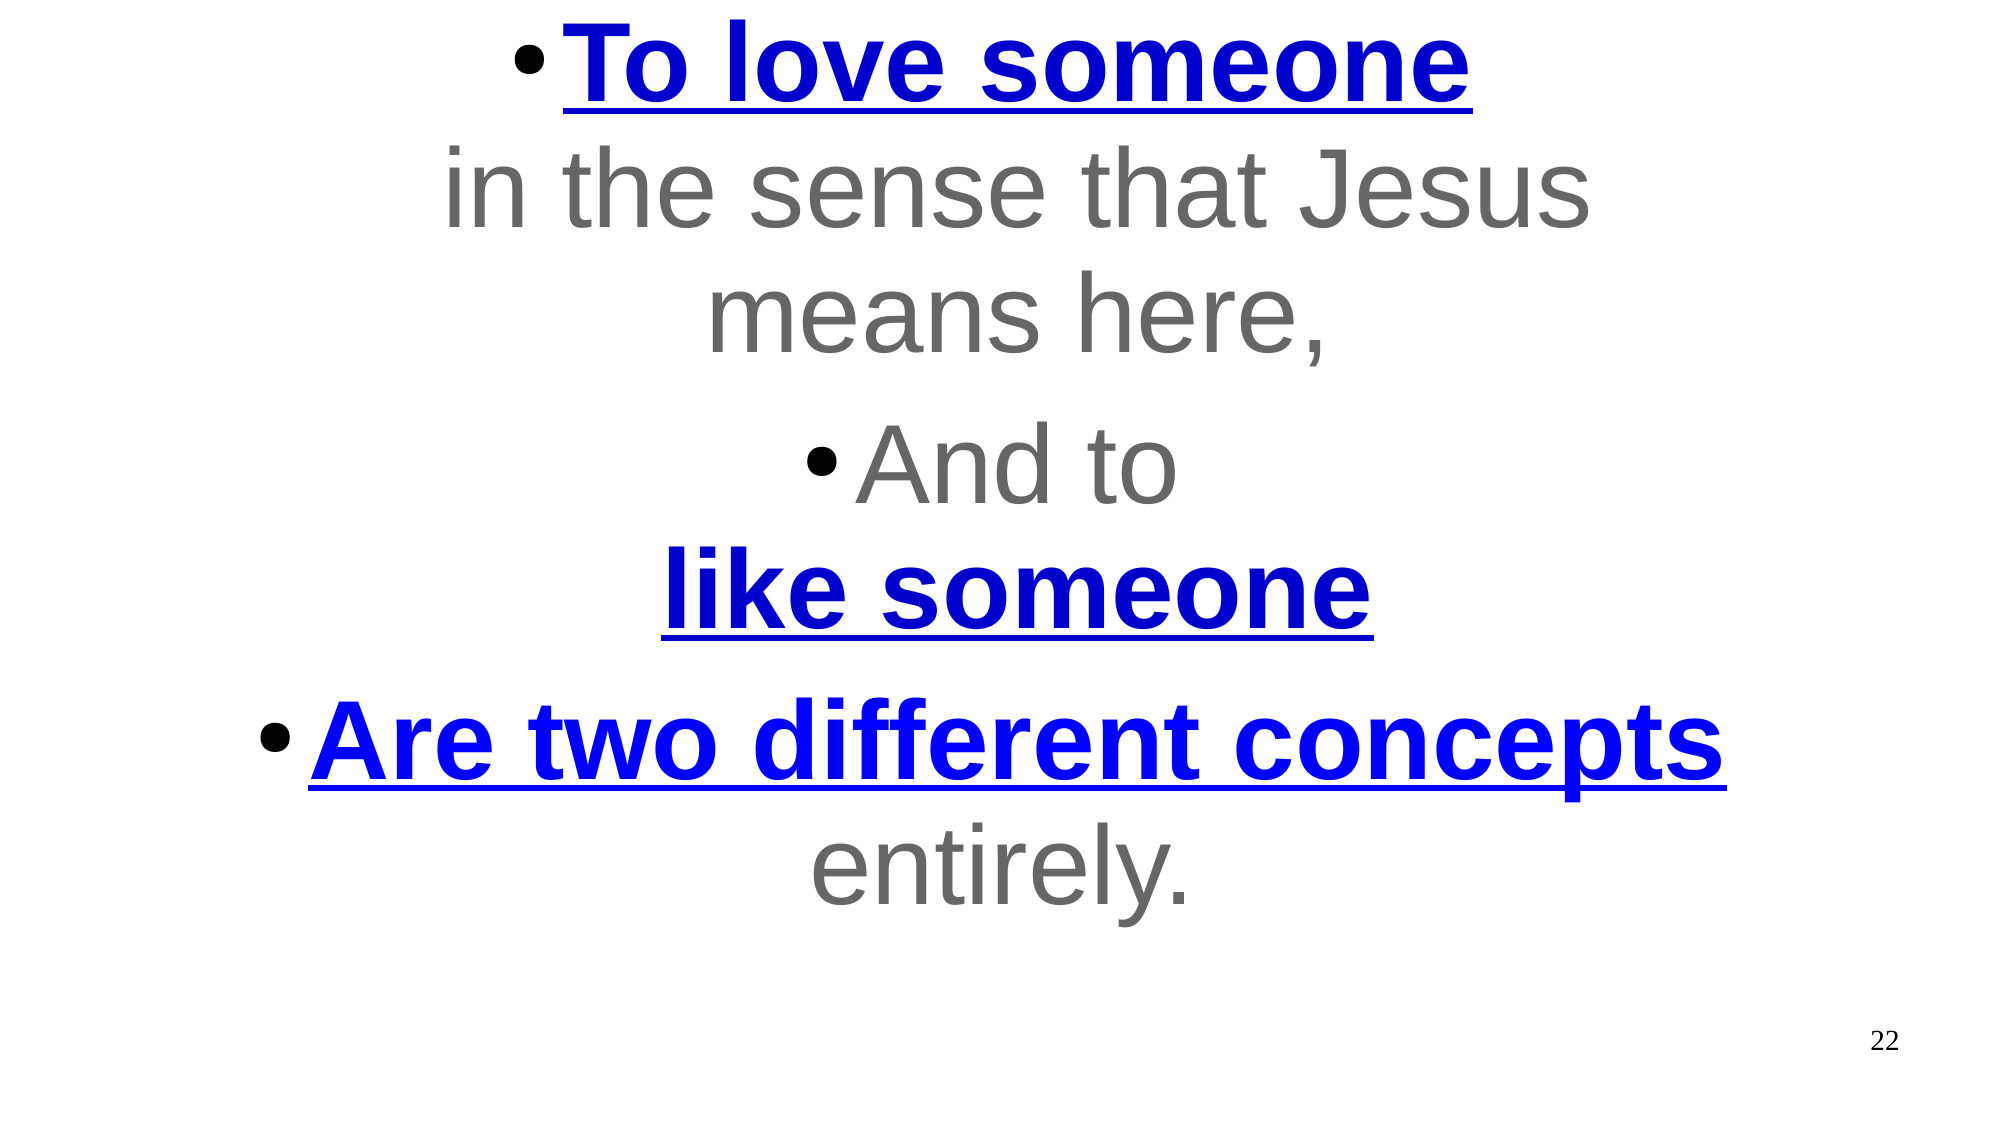

# To love someone in the sense that Jesus means here,
And to
like someone
Are two different concepts
entirely.
22